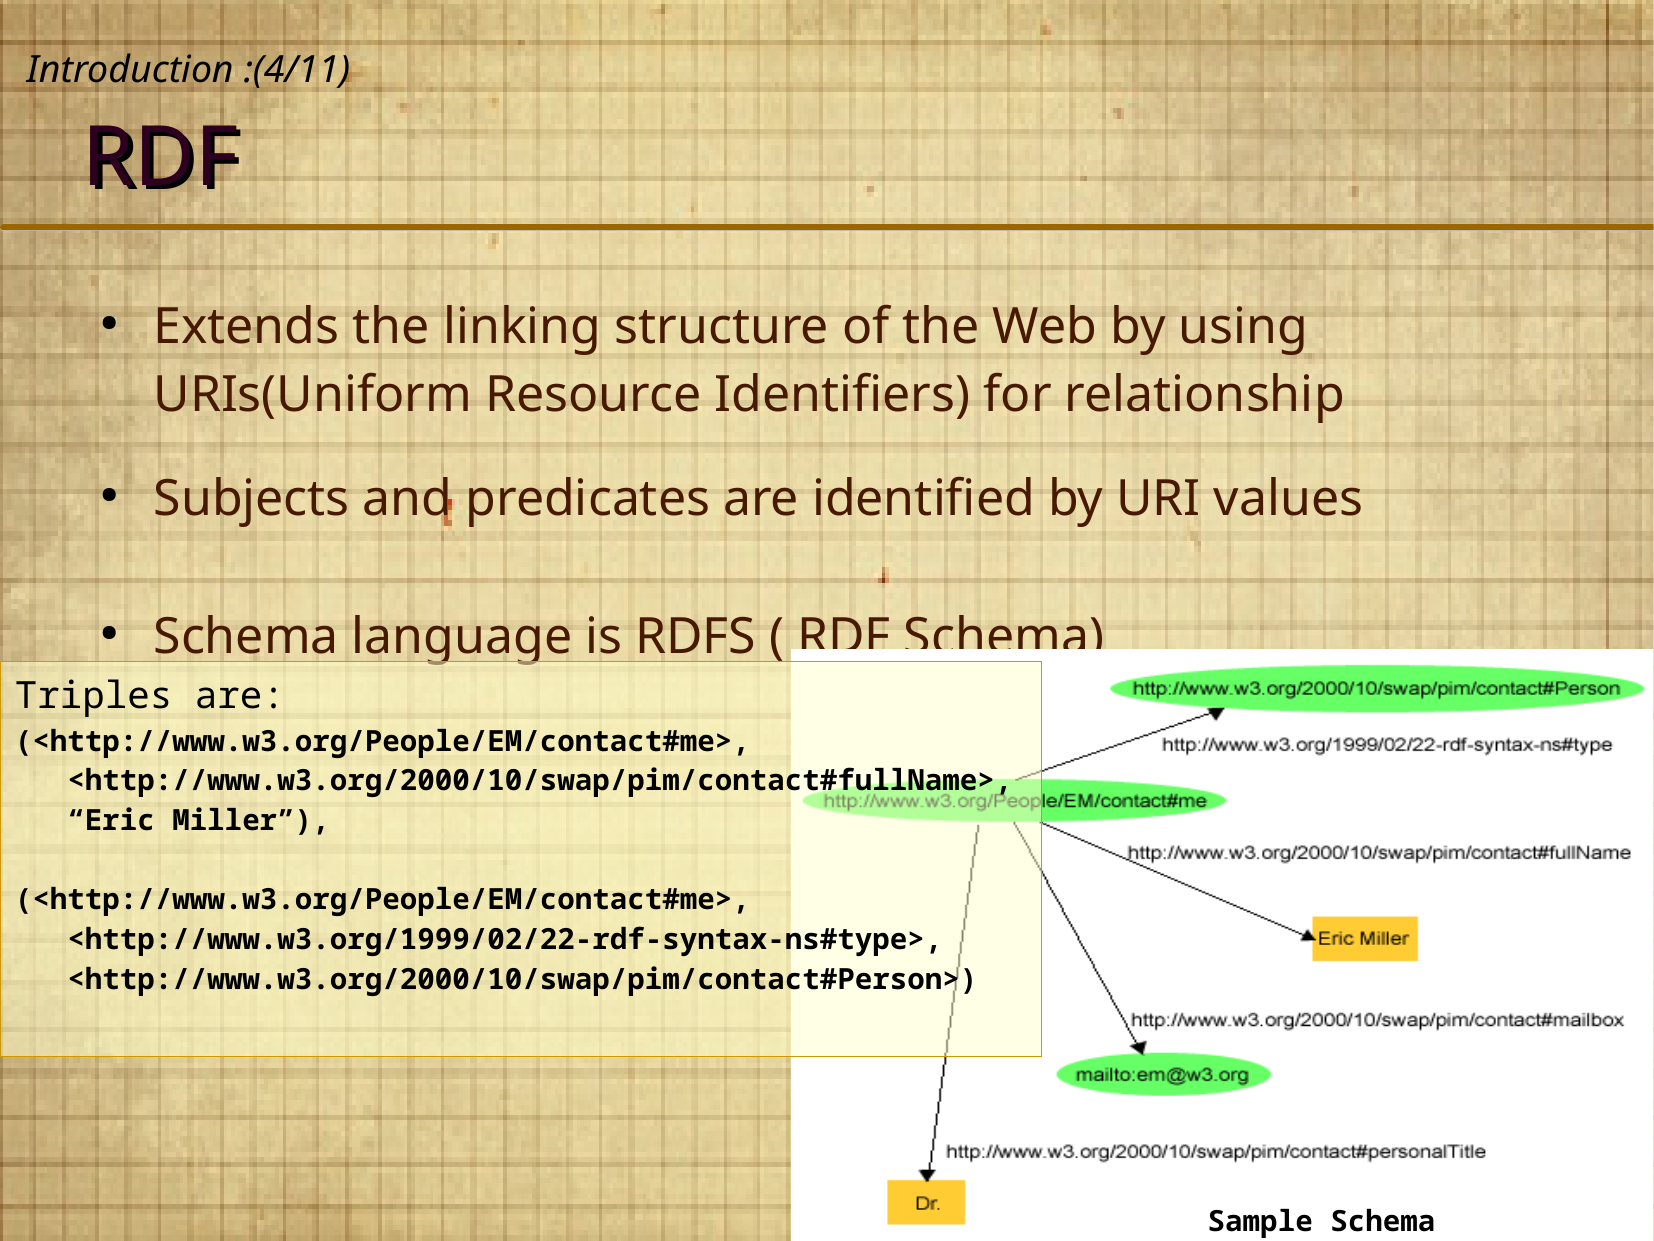

Introduction :(4/11)
# RDF
Extends the linking structure of the Web by using URIs(Uniform Resource Identifiers) for relationship
Subjects and predicates are identified by URI values
Schema language is RDFS ( RDF Schema)
Sample Schema
Triples are:
(<http://www.w3.org/People/EM/contact#me>,
 <http://www.w3.org/2000/10/swap/pim/contact#fullName>,
 “Eric Miller”),
(<http://www.w3.org/People/EM/contact#me>,
 <http://www.w3.org/1999/02/22-rdf-syntax-ns#type>,
 <http://www.w3.org/2000/10/swap/pim/contact#Person>)
6